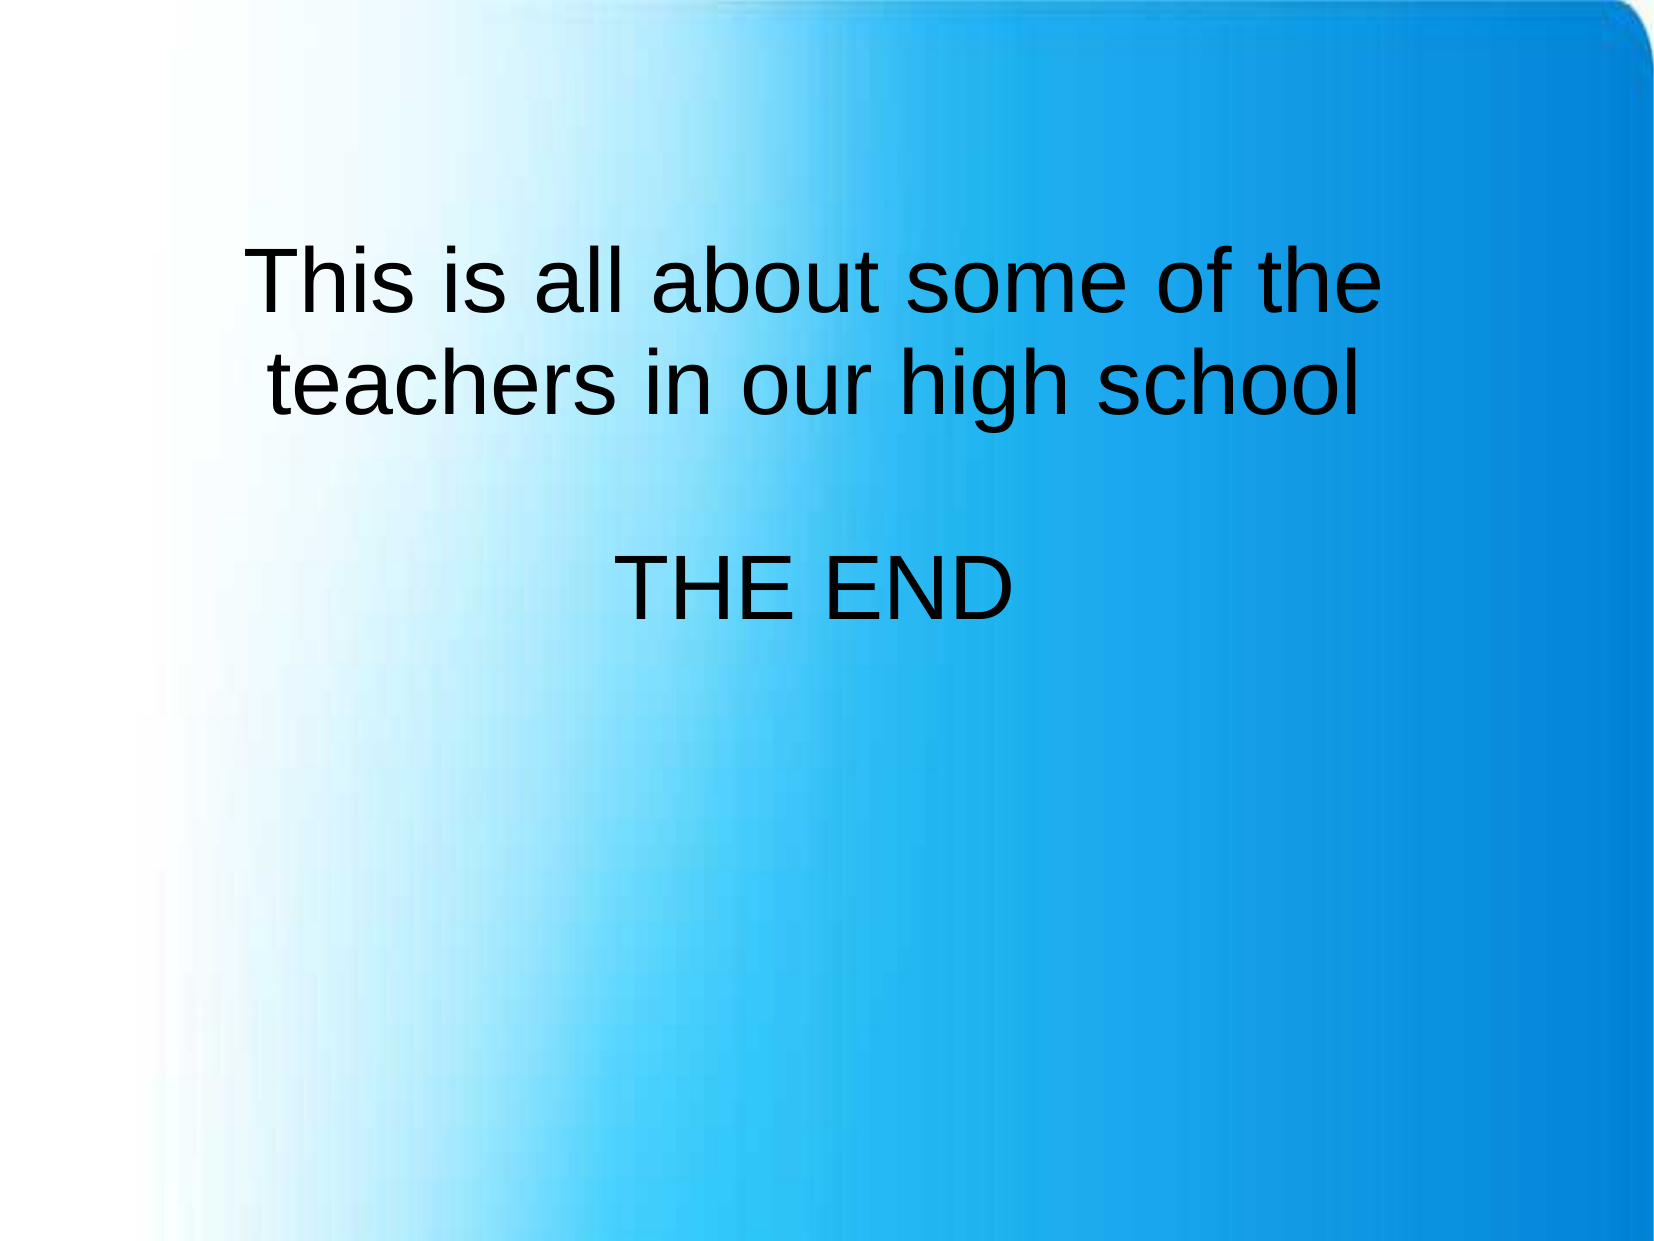

# This is all about some of the teachers in our high school THE END